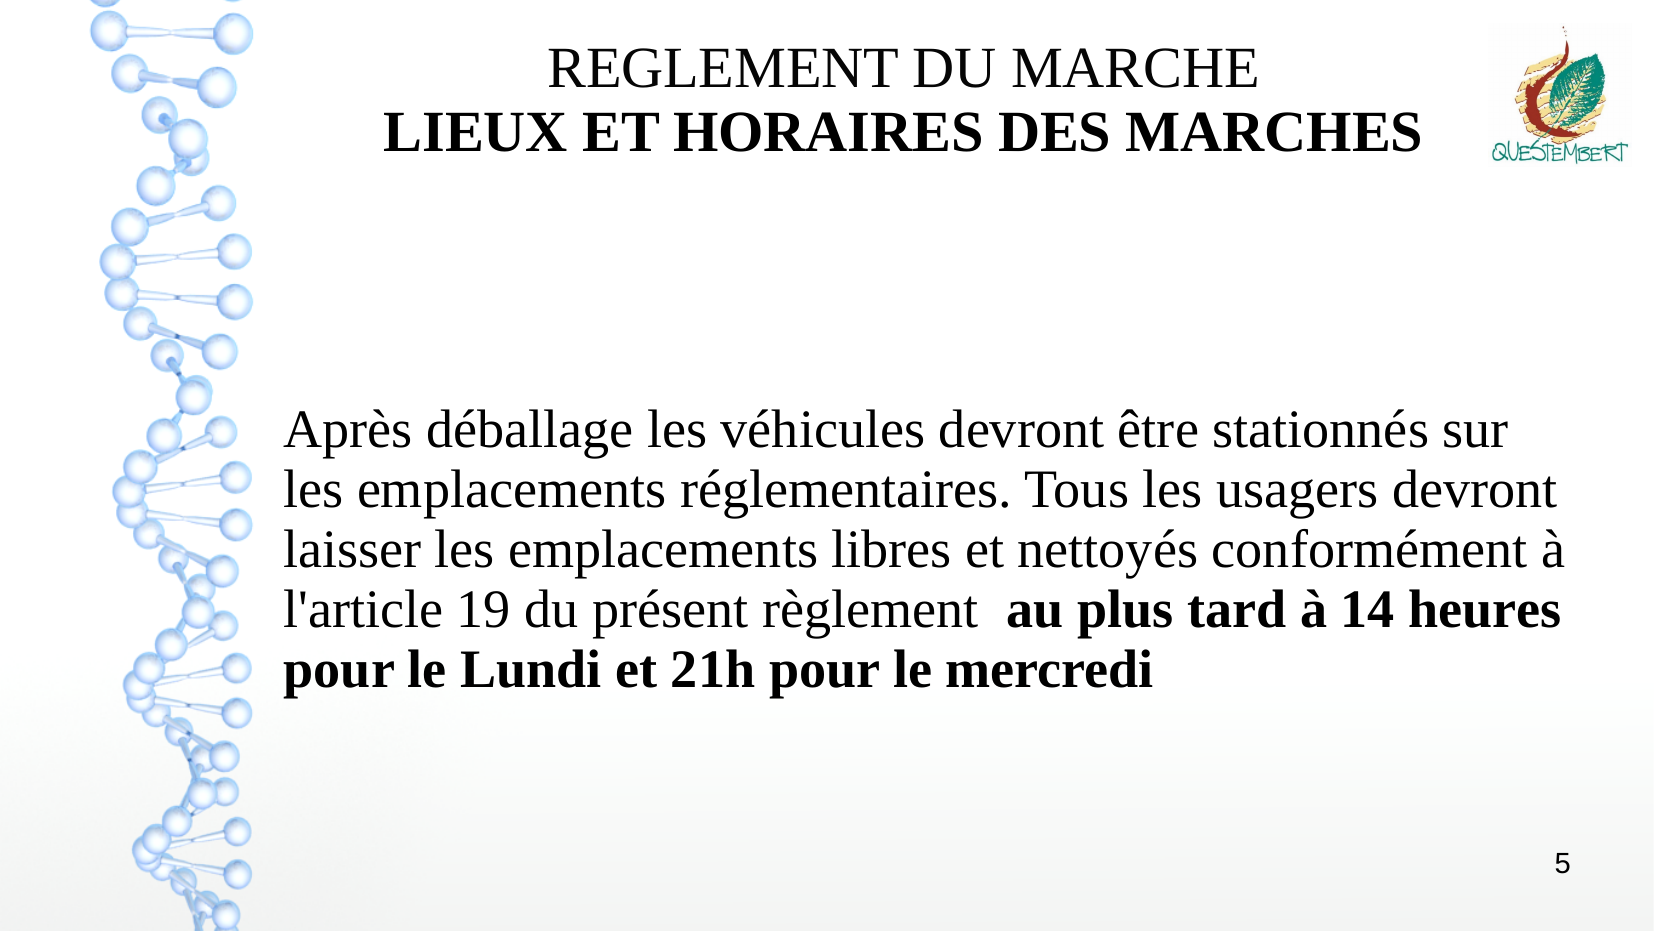

# REGLEMENT DU MARCHE LIEUX ET HORAIRES DES MARCHES
Après déballage les véhicules devront être stationnés sur les emplacements réglementaires. Tous les usagers devront laisser les emplacements libres et nettoyés conformément à l'article 19 du présent règlement au plus tard à 14 heures pour le Lundi et 21h pour le mercredi
5